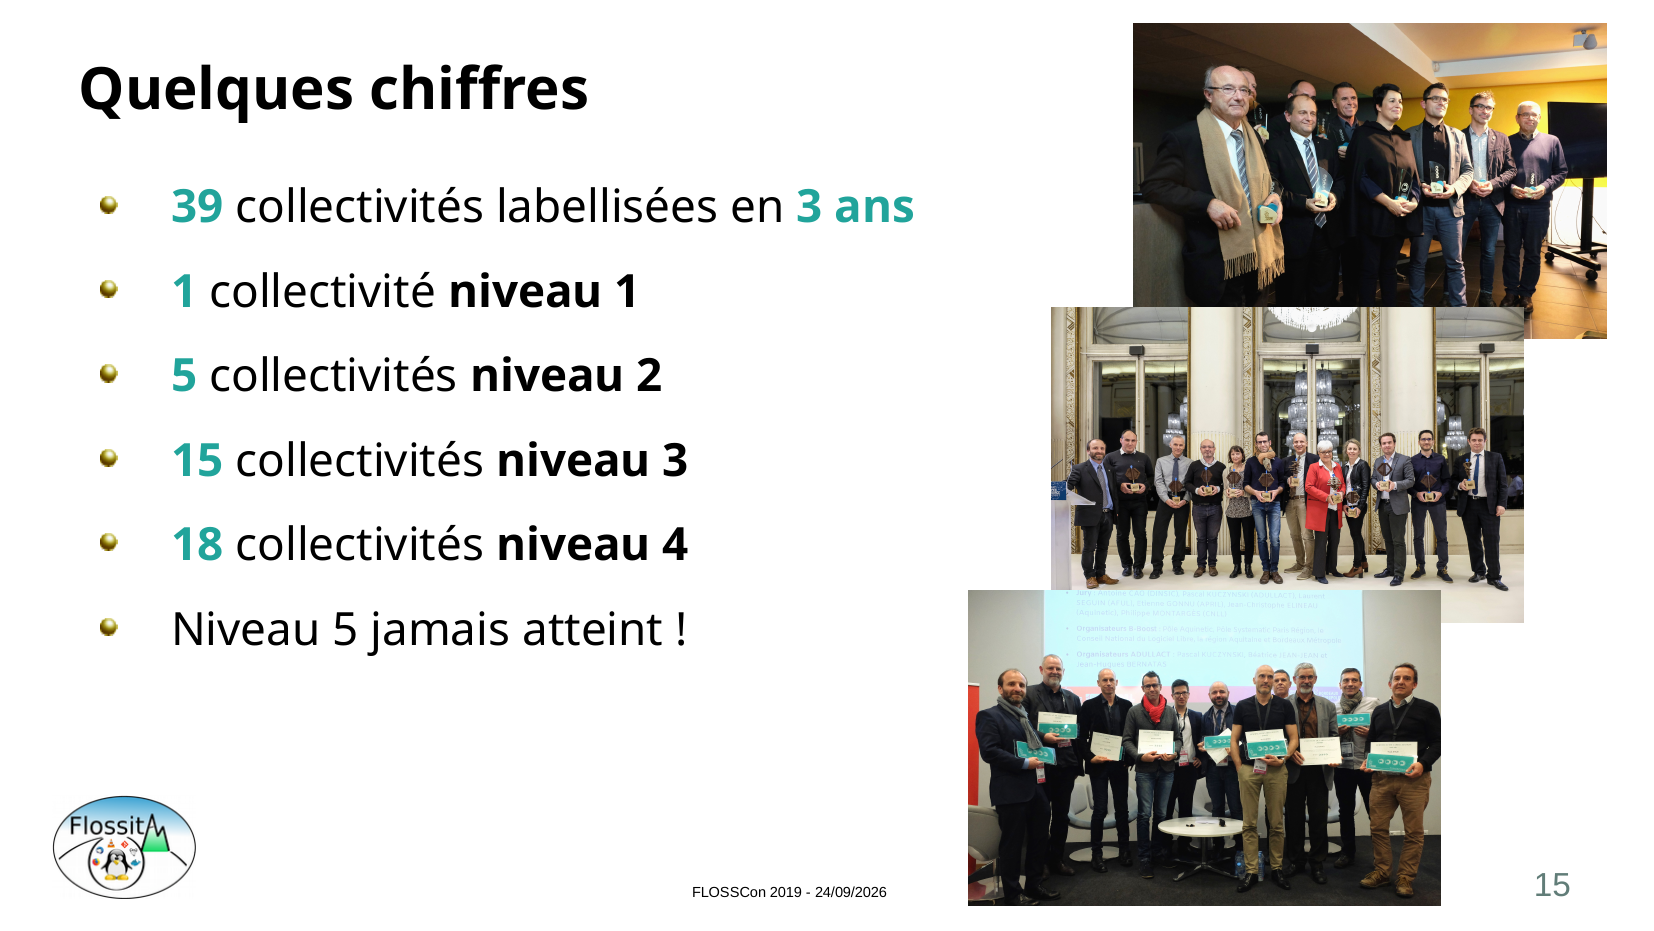

Quelques chiffres
# 39 collectivités labellisées en 3 ans
1 collectivité niveau 1
5 collectivités niveau 2
15 collectivités niveau 3
18 collectivités niveau 4
Niveau 5 jamais atteint !
2016
15